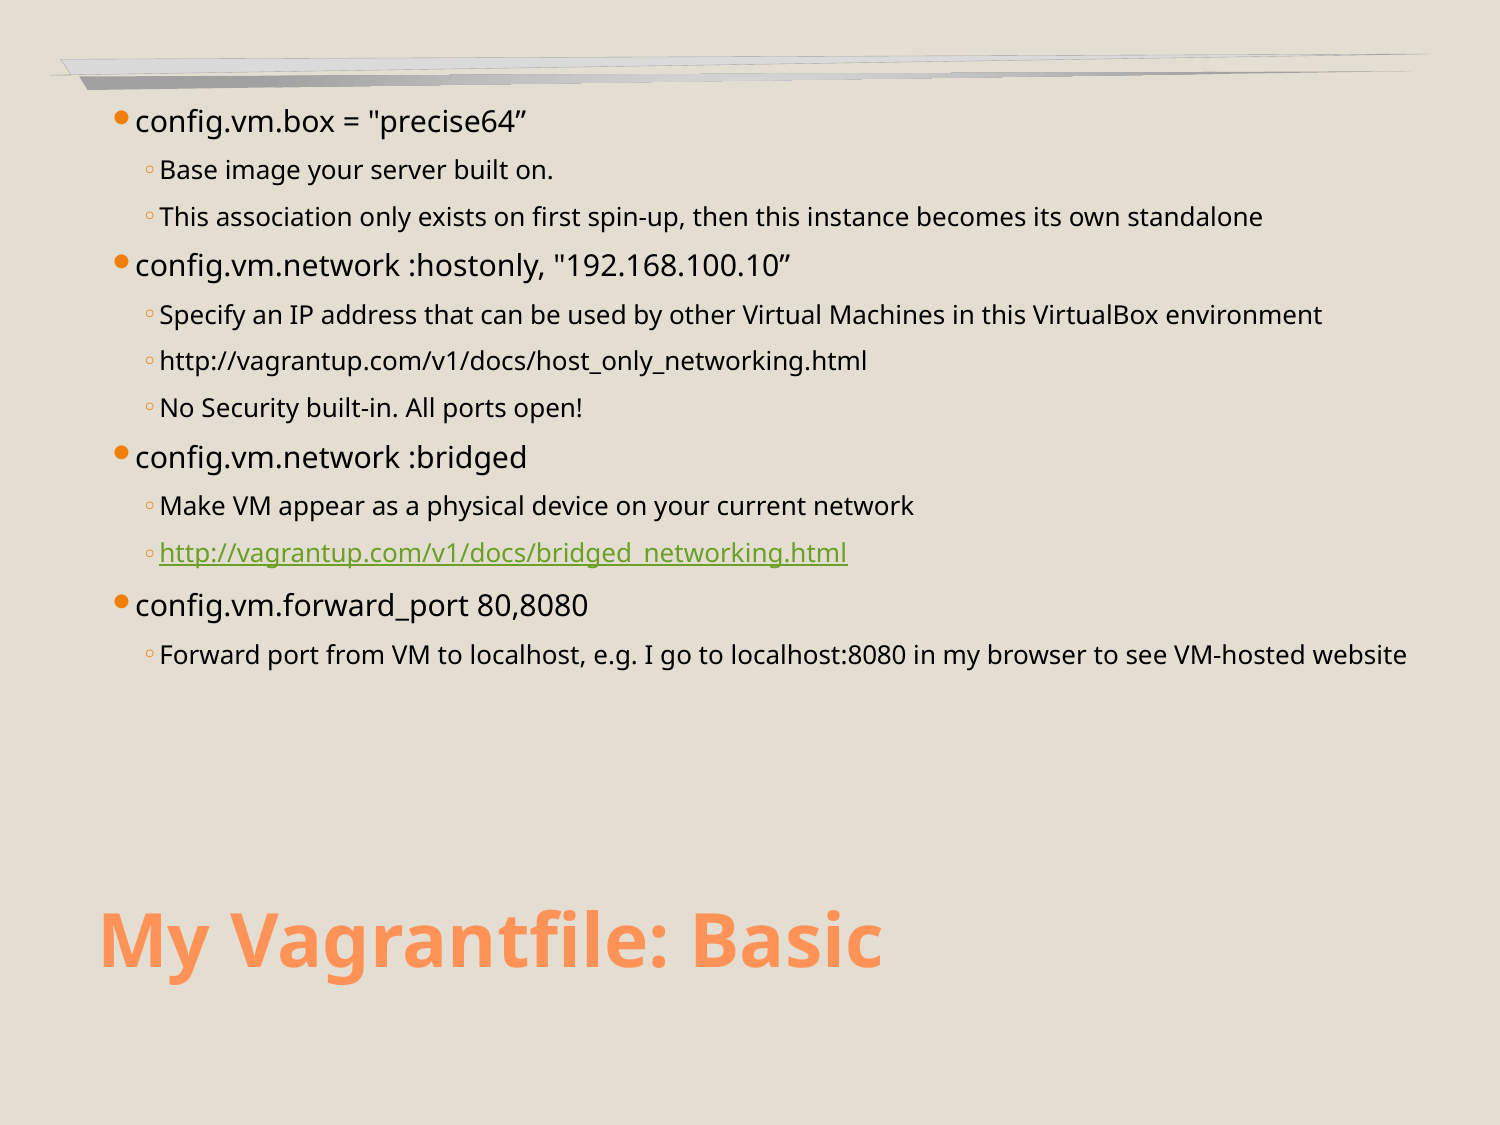

config.vm.box = "precise64”
Base image your server built on.
This association only exists on first spin-up, then this instance becomes its own standalone
config.vm.network :hostonly, "192.168.100.10”
Specify an IP address that can be used by other Virtual Machines in this VirtualBox environment
http://vagrantup.com/v1/docs/host_only_networking.html
No Security built-in. All ports open!
config.vm.network :bridged
Make VM appear as a physical device on your current network
http://vagrantup.com/v1/docs/bridged_networking.html
config.vm.forward_port 80,8080
Forward port from VM to localhost, e.g. I go to localhost:8080 in my browser to see VM-hosted website
# My Vagrantfile: Basic